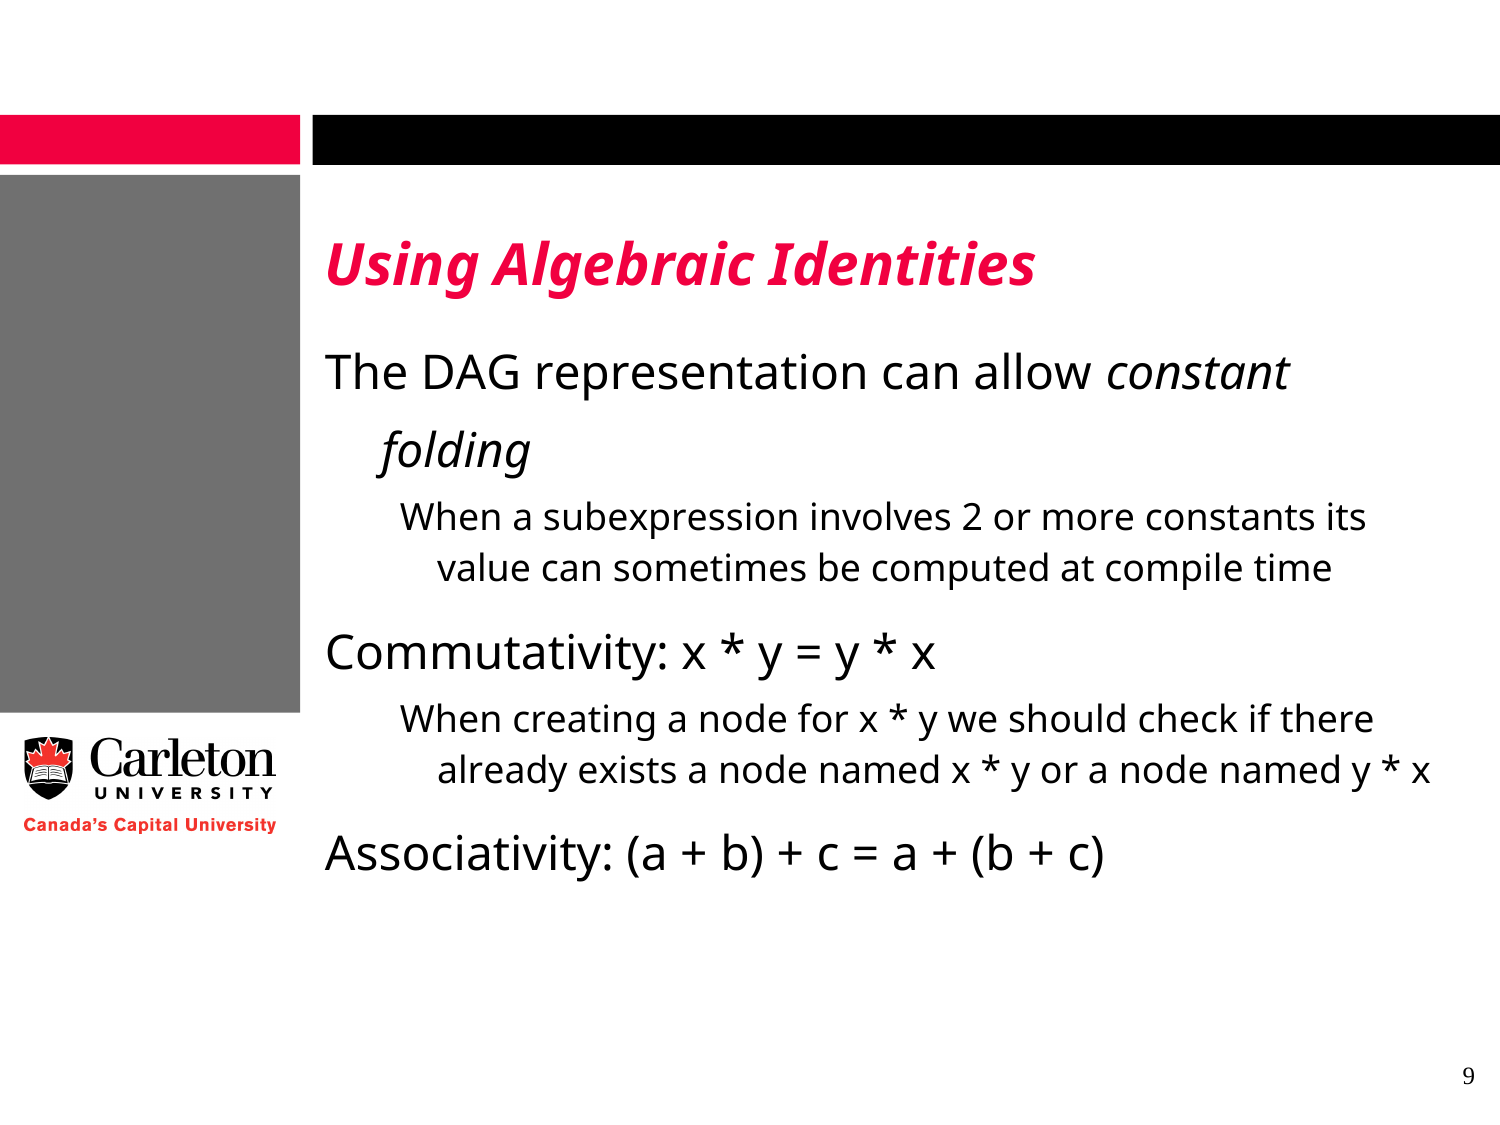

# Using Algebraic Identities
The DAG representation can allow constant folding
When a subexpression involves 2 or more constants its value can sometimes be computed at compile time
Commutativity: x * y = y * x
When creating a node for x * y we should check if there already exists a node named x * y or a node named y * x
Associativity: (a + b) + c = a + (b + c)
9